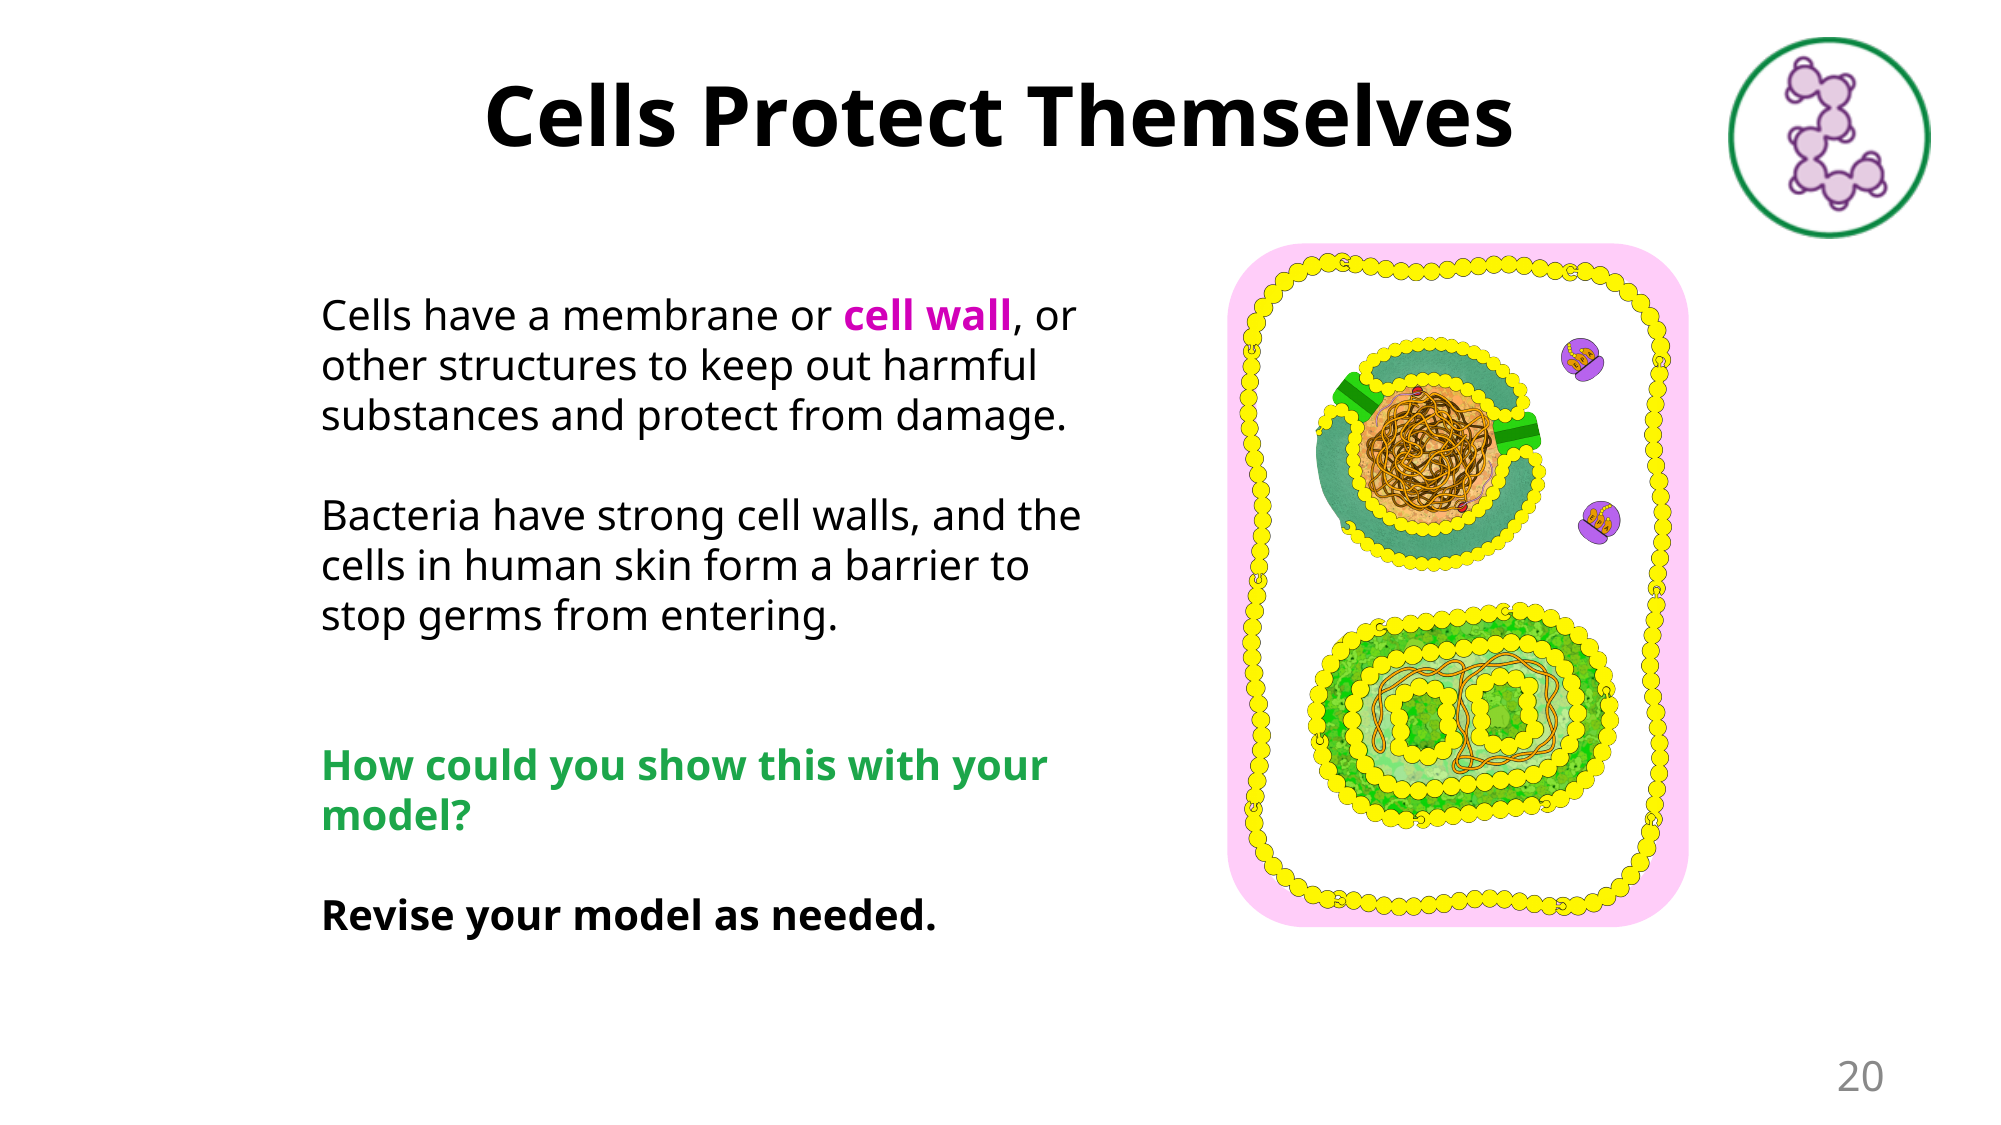

Cells Protect Themselves
Cells have a membrane or cell wall, or other structures to keep out harmful substances and protect from damage.
Bacteria have strong cell walls, and the cells in human skin form a barrier to stop germs from entering.
How could you show this with your model?
Revise your model as needed.